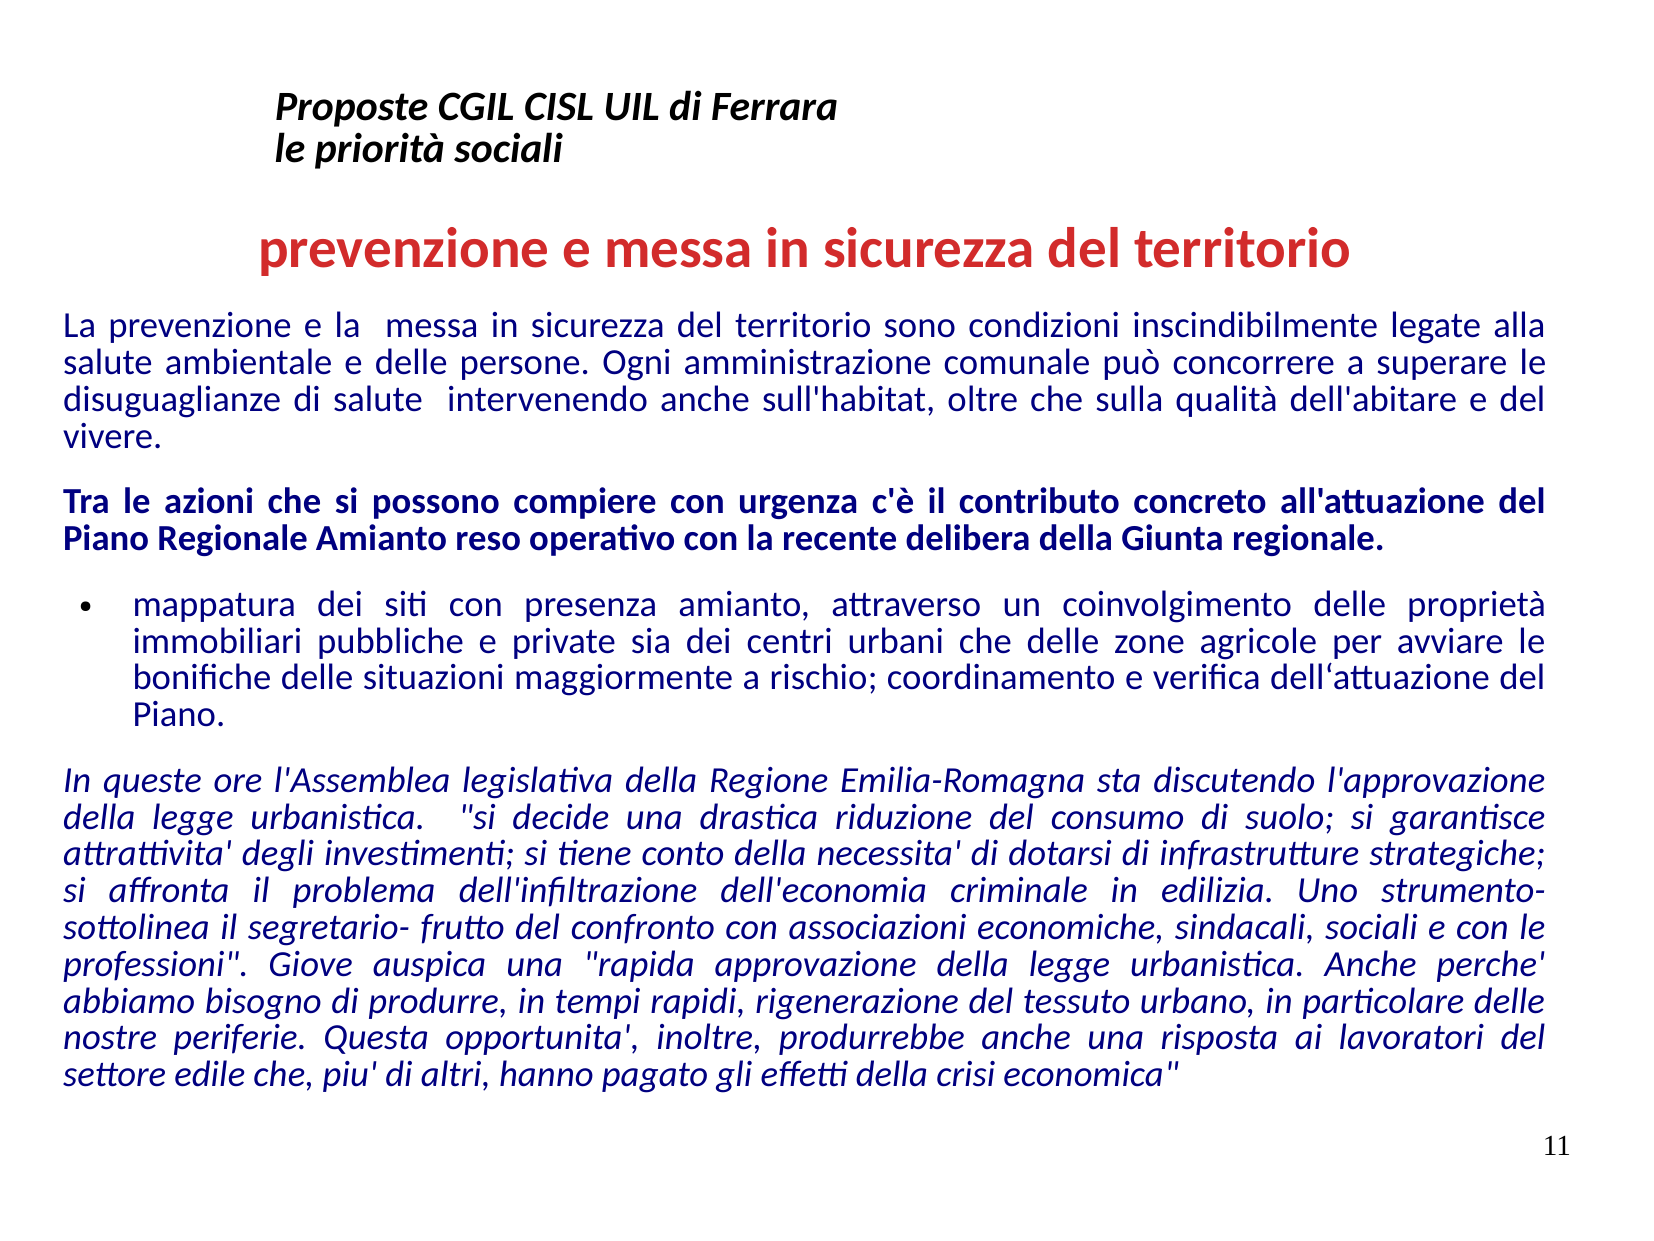

# Proposte CGIL CISL UIL di Ferrara le priorità sociali
prevenzione e messa in sicurezza del territorio
La prevenzione e la messa in sicurezza del territorio sono condizioni inscindibilmente legate alla salute ambientale e delle persone. Ogni amministrazione comunale può concorrere a superare le disuguaglianze di salute intervenendo anche sull'habitat, oltre che sulla qualità dell'abitare e del vivere.
Tra le azioni che si possono compiere con urgenza c'è il contributo concreto all'attuazione del Piano Regionale Amianto reso operativo con la recente delibera della Giunta regionale.
mappatura dei siti con presenza amianto, attraverso un coinvolgimento delle proprietà immobiliari pubbliche e private sia dei centri urbani che delle zone agricole per avviare le bonifiche delle situazioni maggiormente a rischio; coordinamento e verifica dell‘attuazione del Piano.
In queste ore l'Assemblea legislativa della Regione Emilia-Romagna sta discutendo l'approvazione della legge urbanistica. "si decide una drastica riduzione del consumo di suolo; si garantisce attrattivita' degli investimenti; si tiene conto della necessita' di dotarsi di infrastrutture strategiche; si affronta il problema dell'infiltrazione dell'economia criminale in edilizia. Uno strumento- sottolinea il segretario- frutto del confronto con associazioni economiche, sindacali, sociali e con le professioni". Giove auspica una "rapida approvazione della legge urbanistica. Anche perche' abbiamo bisogno di produrre, in tempi rapidi, rigenerazione del tessuto urbano, in particolare delle nostre periferie. Questa opportunita', inoltre, produrrebbe anche una risposta ai lavoratori del settore edile che, piu' di altri, hanno pagato gli effetti della crisi economica"
11